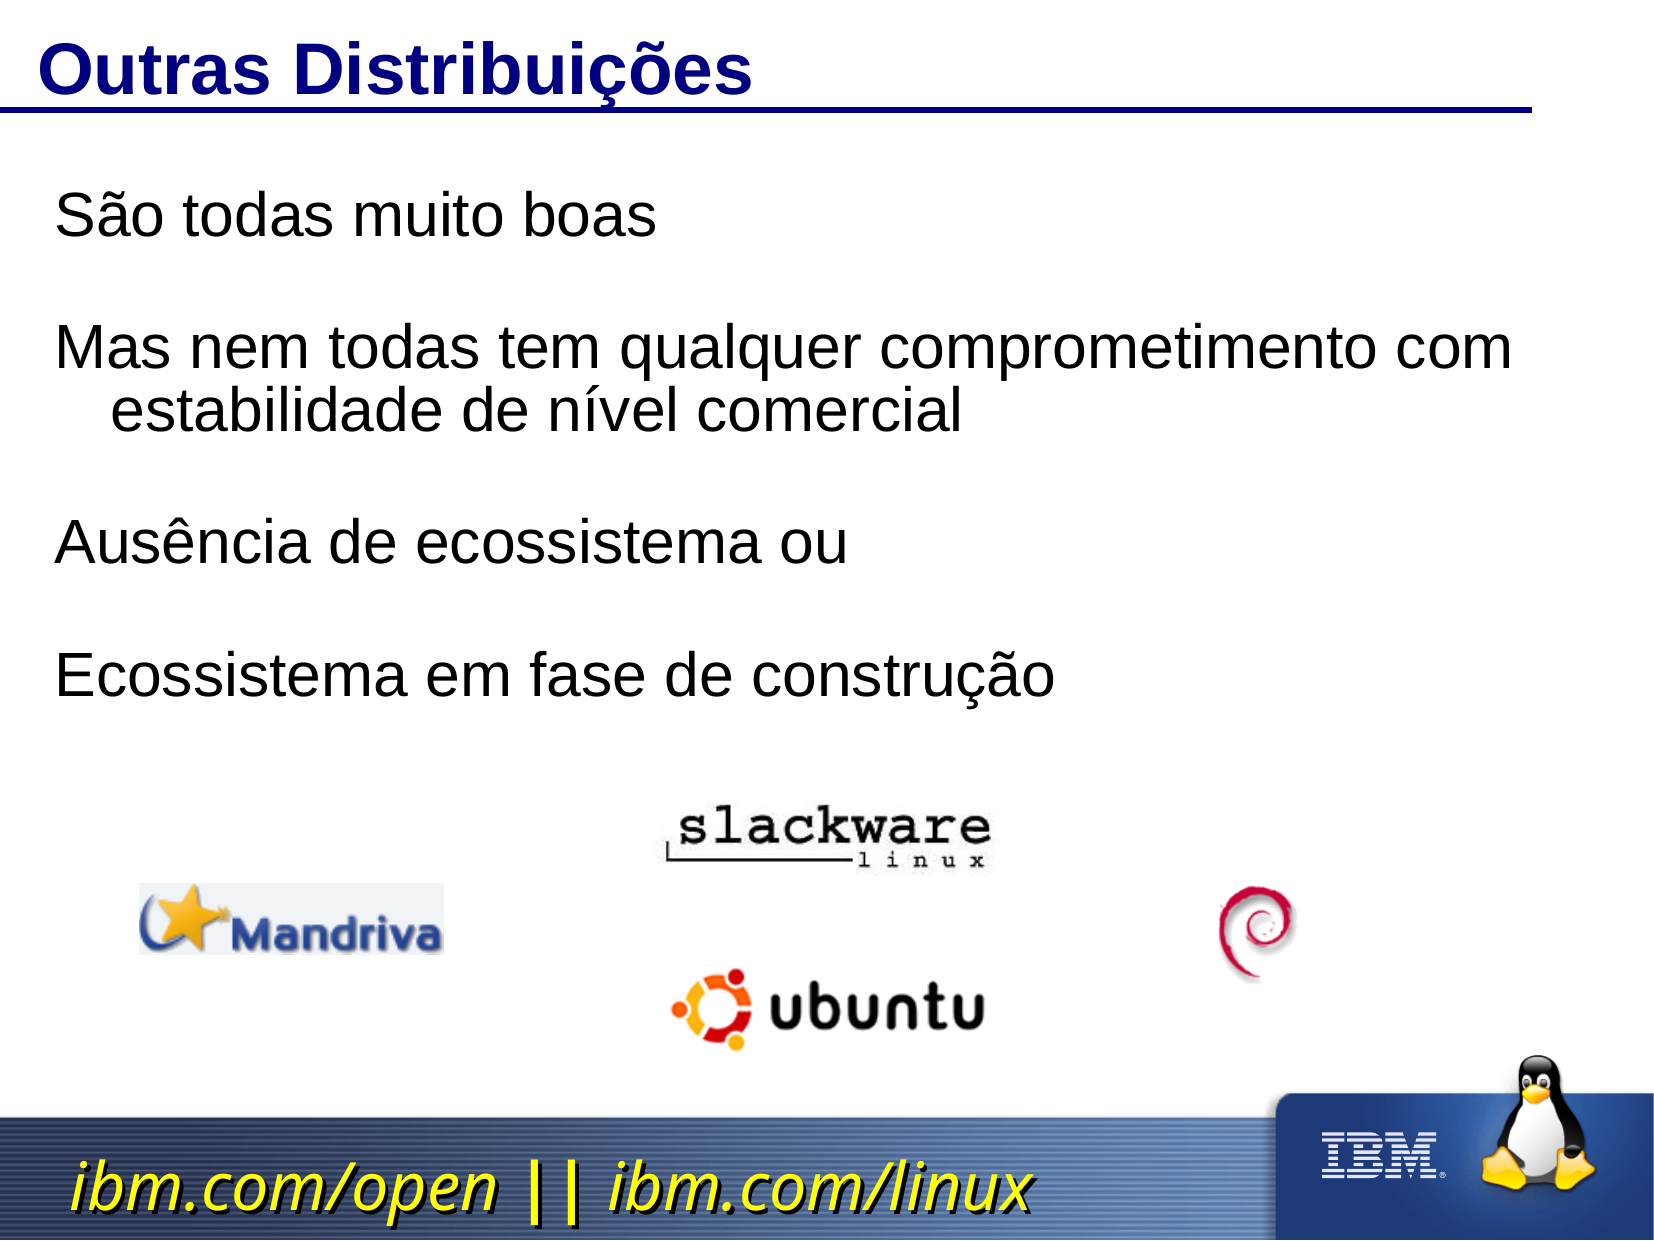

Outras Distribuições
# São todas muito boas
Mas nem todas tem qualquer comprometimento com estabilidade de nível comercial
Ausência de ecossistema ou
Ecossistema em fase de construção